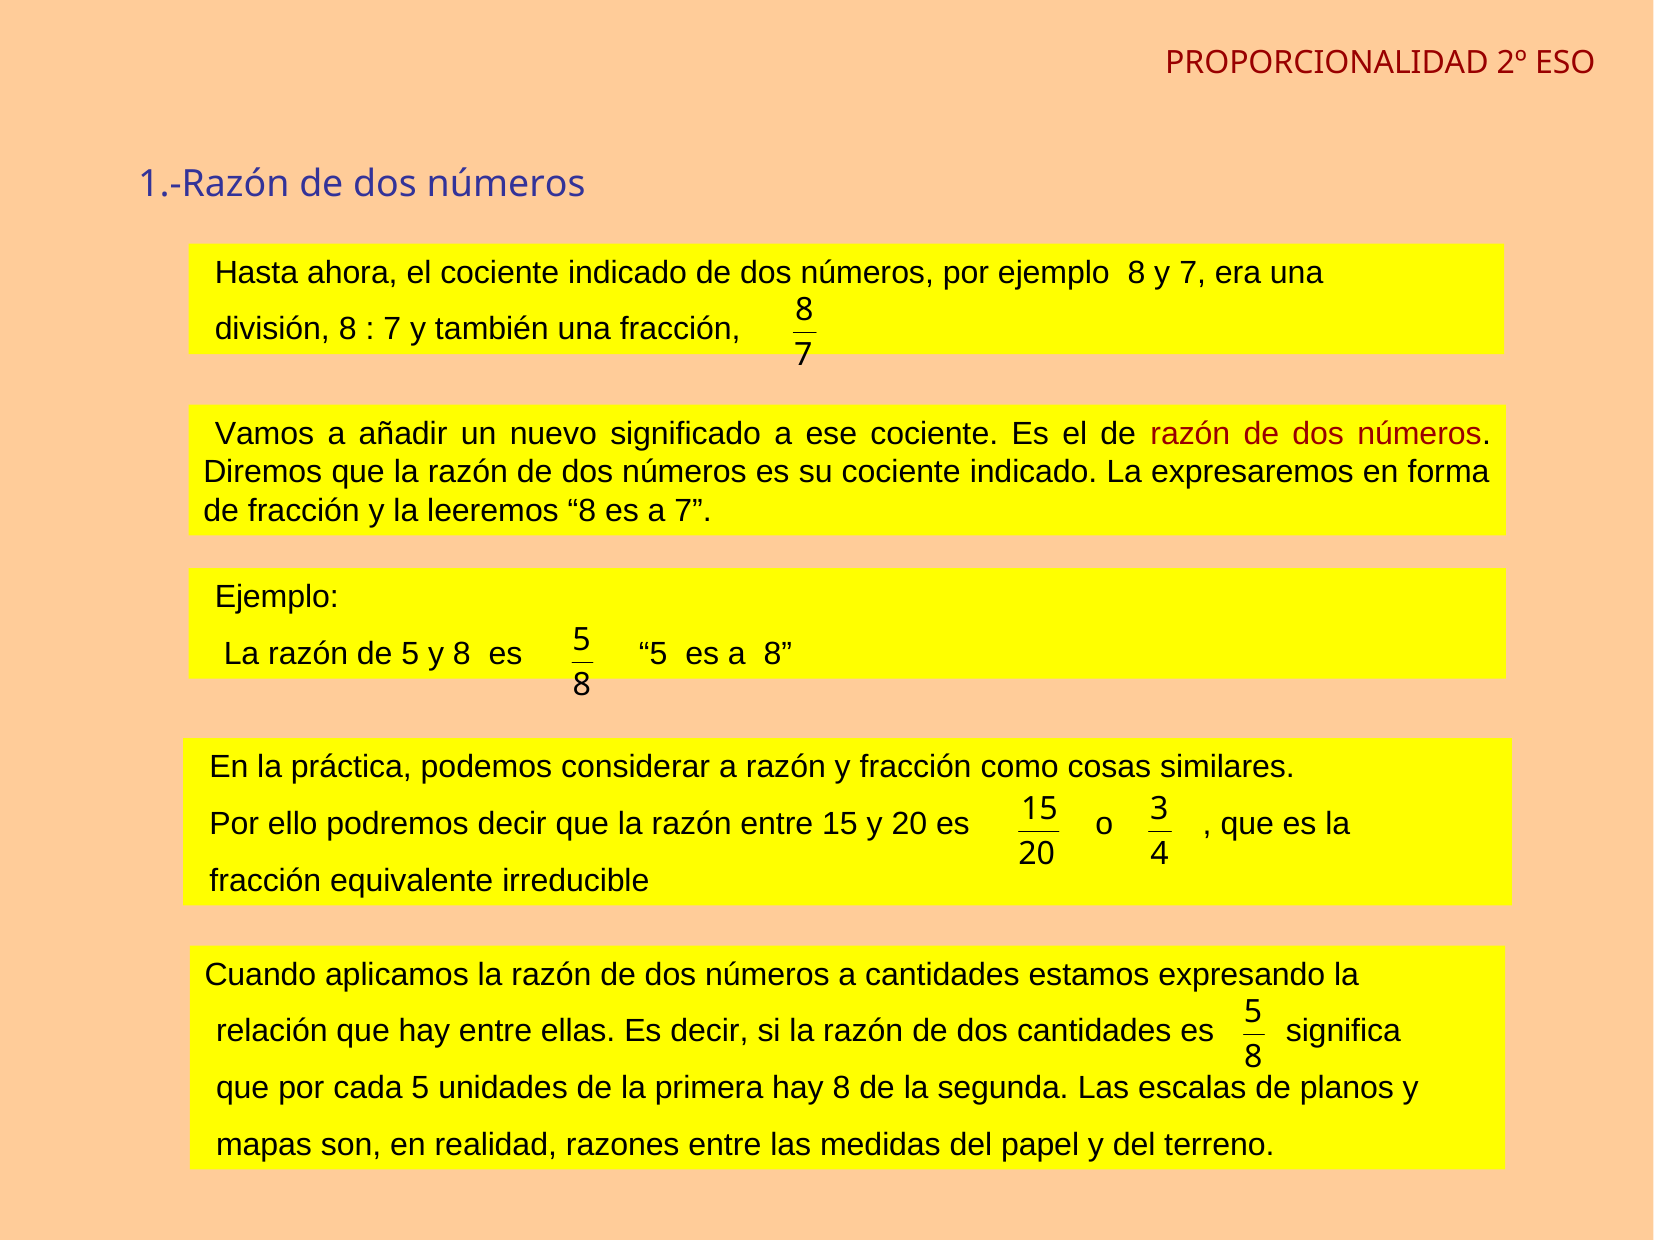

PROPORCIONALIDAD 2º ESO
1.-Razón de dos números
Hasta ahora, el cociente indicado de dos números, por ejemplo 8 y 7, era una
división, 8 : 7 y también una fracción,
Vamos a añadir un nuevo significado a ese cociente. Es el de razón de dos números. Diremos que la razón de dos números es su cociente indicado. La expresaremos en forma de fracción y la leeremos “8 es a 7”.
Ejemplo:
 La razón de 5 y 8 es “5 es a 8”
En la práctica, podemos considerar a razón y fracción como cosas similares.
Por ello podremos decir que la razón entre 15 y 20 es o , que es la
fracción equivalente irreducible
Cuando aplicamos la razón de dos números a cantidades estamos expresando la
relación que hay entre ellas. Es decir, si la razón de dos cantidades es significa
que por cada 5 unidades de la primera hay 8 de la segunda. Las escalas de planos y
mapas son, en realidad, razones entre las medidas del papel y del terreno.